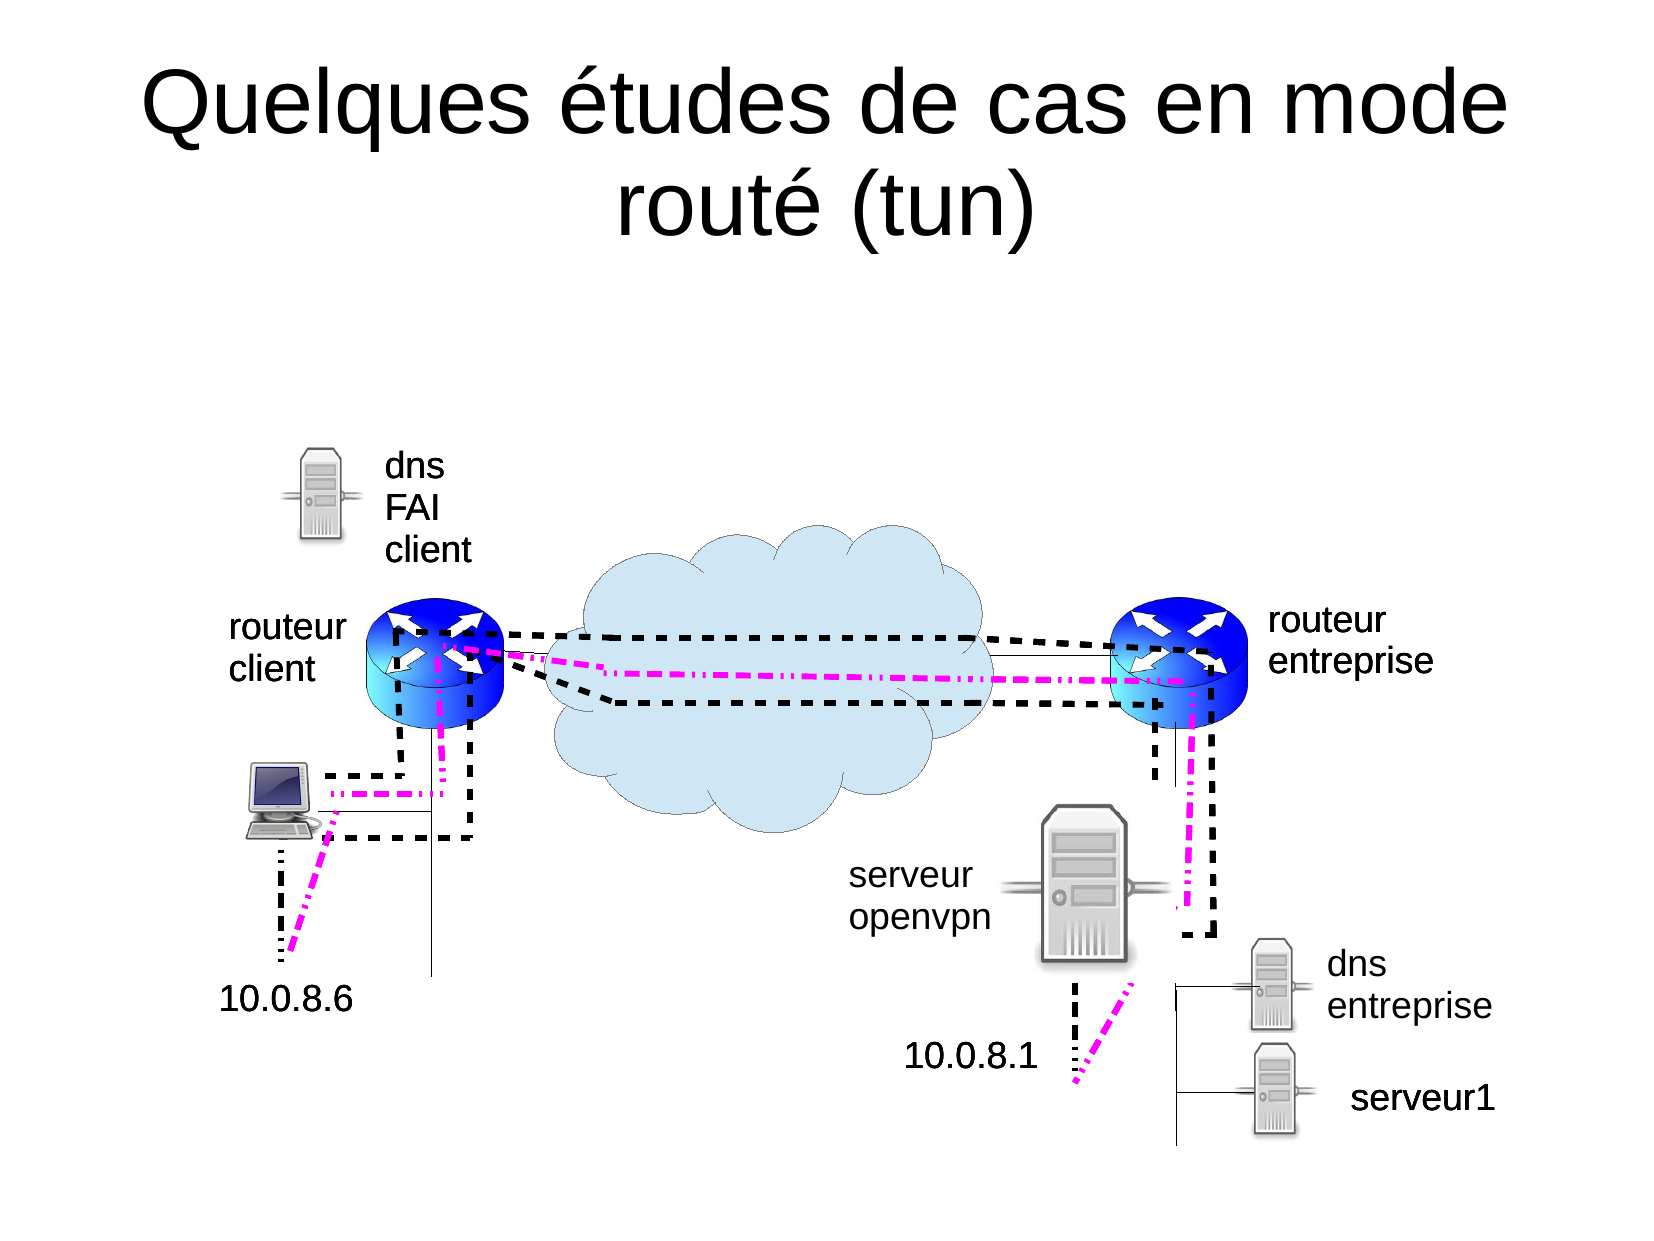

# Quelques études de cas en mode routé (tun)
dns
FAI
client
dns
FAI
client
dns
FAI
client
routeur
entreprise
routeur
entreprise
routeur
entreprise
routeur
client
routeur
client
routeur
client
serveur
openvpn
dns
entreprise
10.0.8.6
10.0.8.6
10.0.8.6
10.0.8.1
10.0.8.1
10.0.8.1
serveur1
serveur1
serveur1